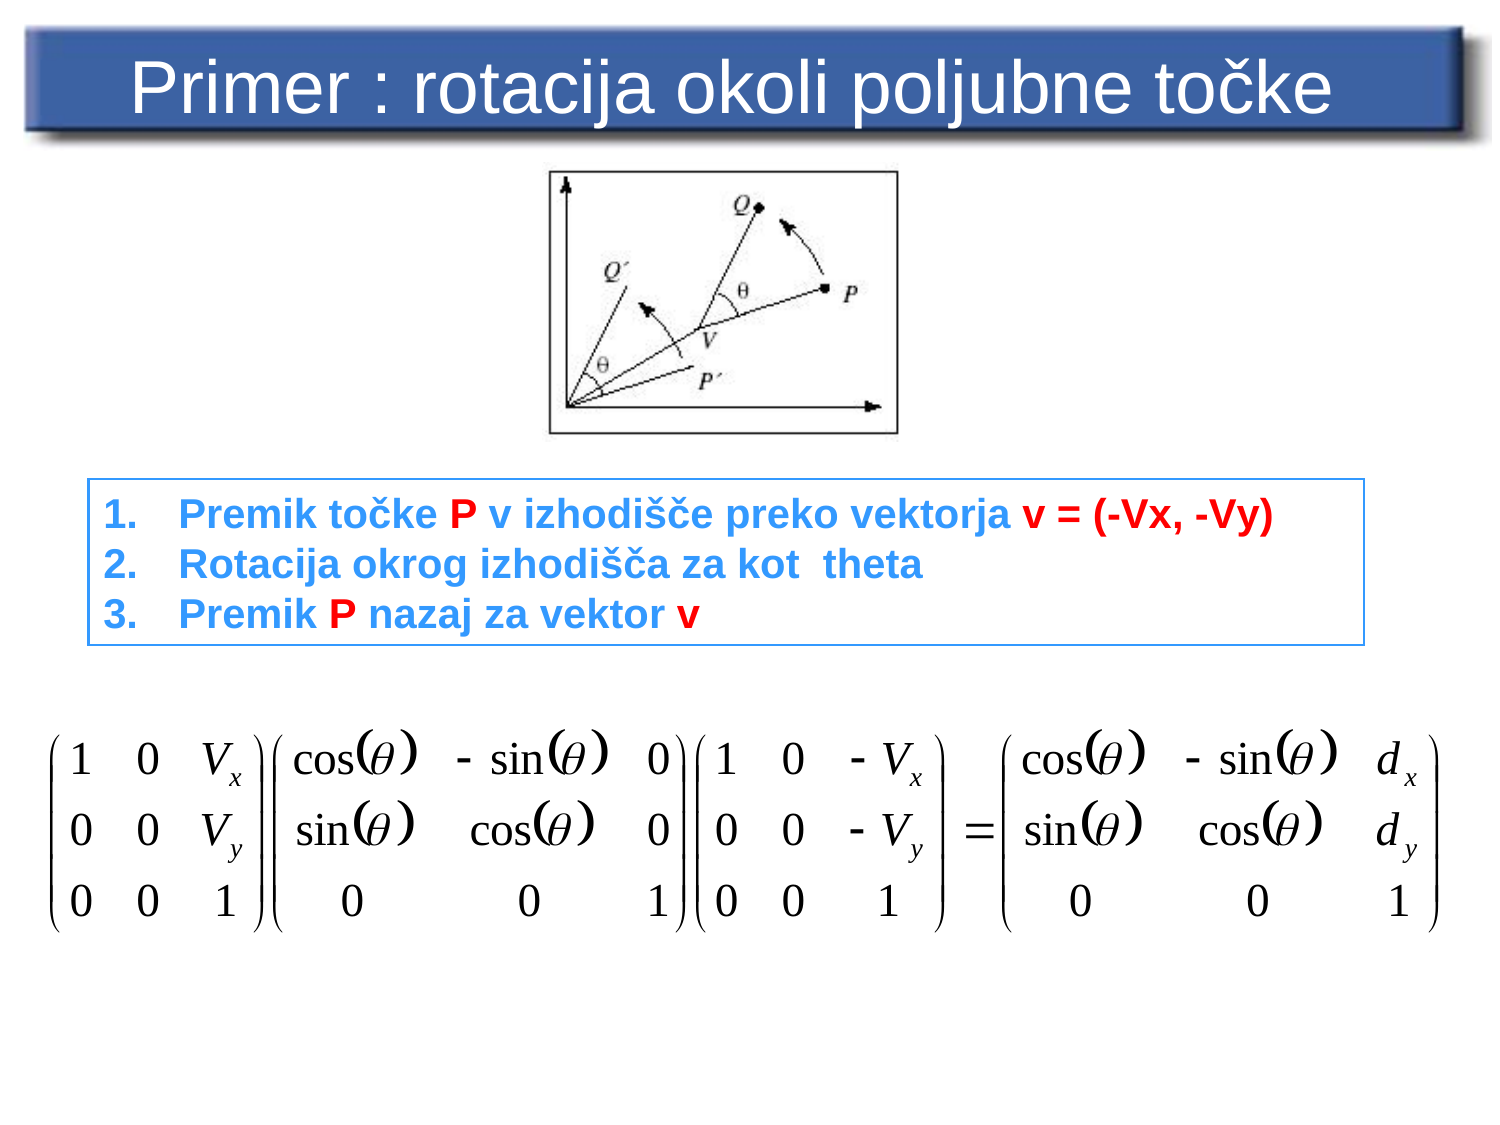

Primer : rotacija okoli poljubne točke
Premik točke P v izhodišče preko vektorja v = (-Vx, -Vy)
Rotacija okrog izhodišča za kot theta
Premik P nazaj za vektor v